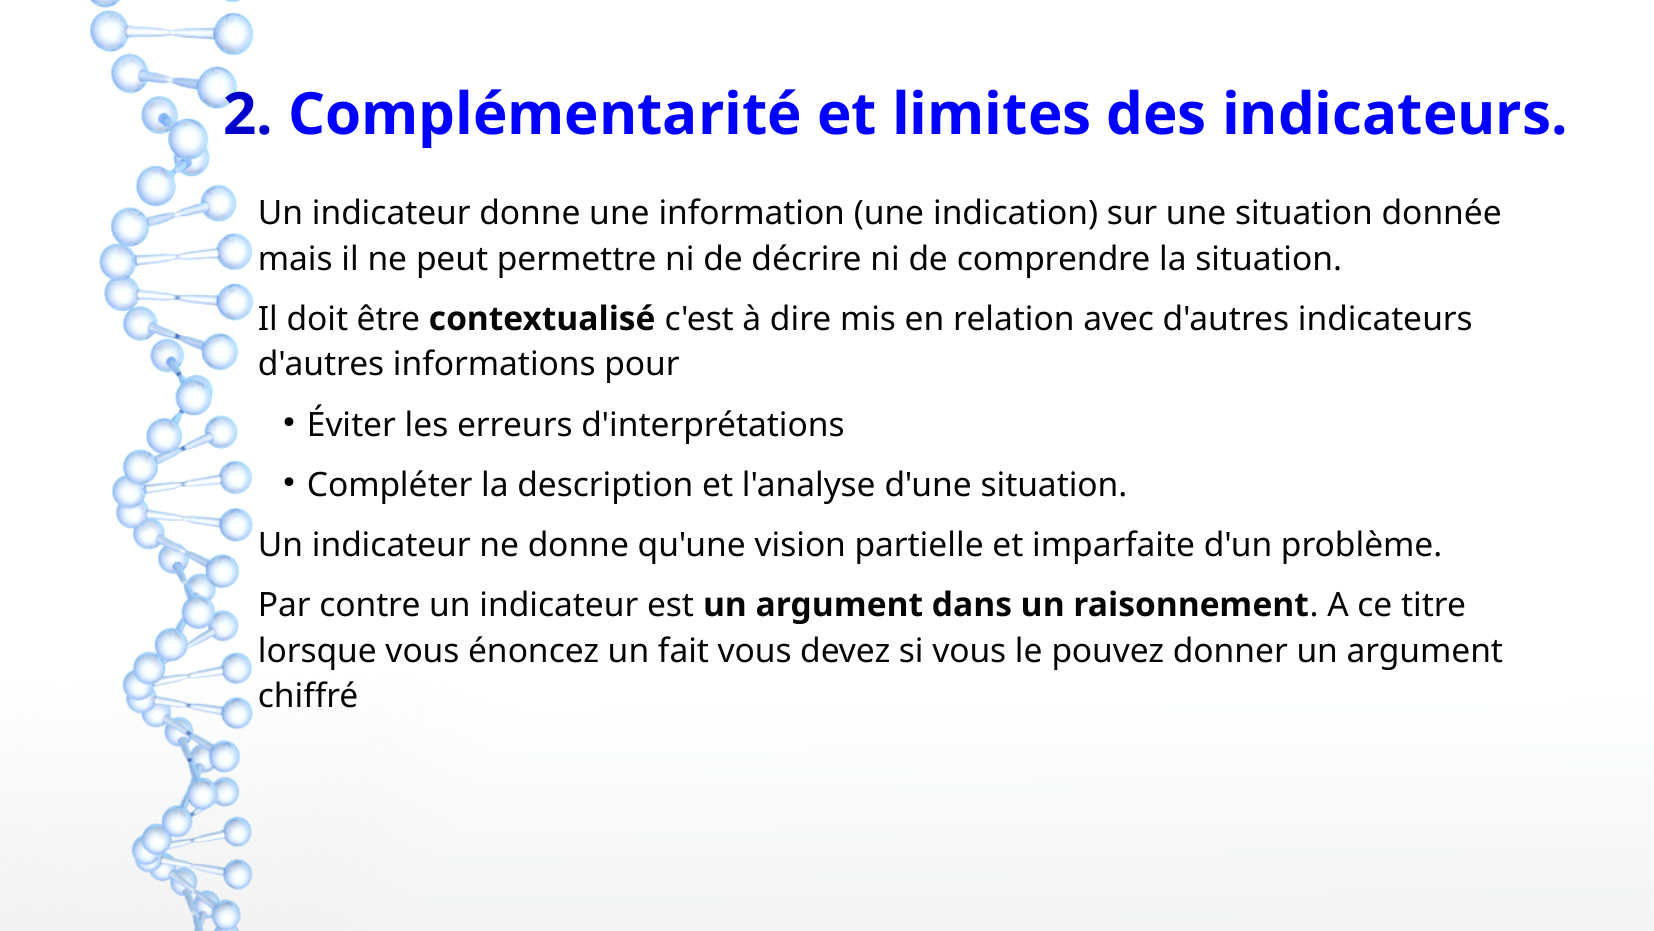

# 2. Complémentarité et limites des indicateurs.
Un indicateur donne une information (une indication) sur une situation donnée mais il ne peut permettre ni de décrire ni de comprendre la situation.
Il doit être contextualisé c'est à dire mis en relation avec d'autres indicateurs d'autres informations pour
Éviter les erreurs d'interprétations
Compléter la description et l'analyse d'une situation.
Un indicateur ne donne qu'une vision partielle et imparfaite d'un problème.
Par contre un indicateur est un argument dans un raisonnement. A ce titre lorsque vous énoncez un fait vous devez si vous le pouvez donner un argument chiffré